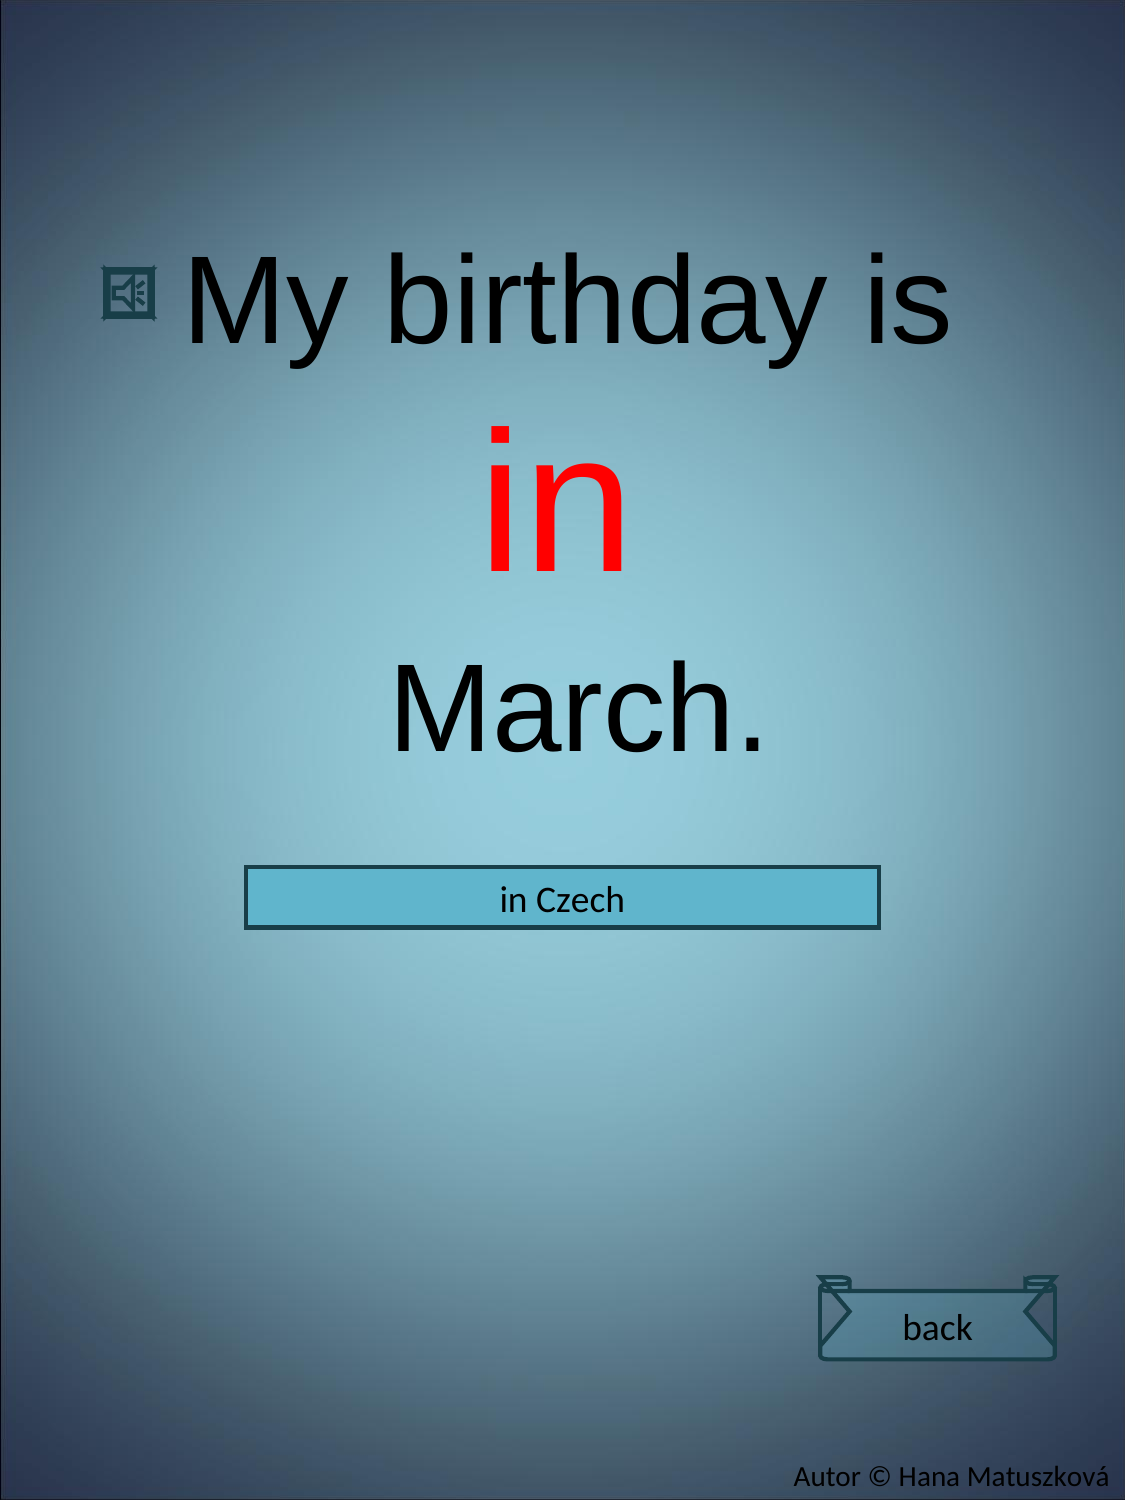

My birthday is
in
March.
Mám narozeniny v březnu.
in Czech
back
Autor © Hana Matuszková